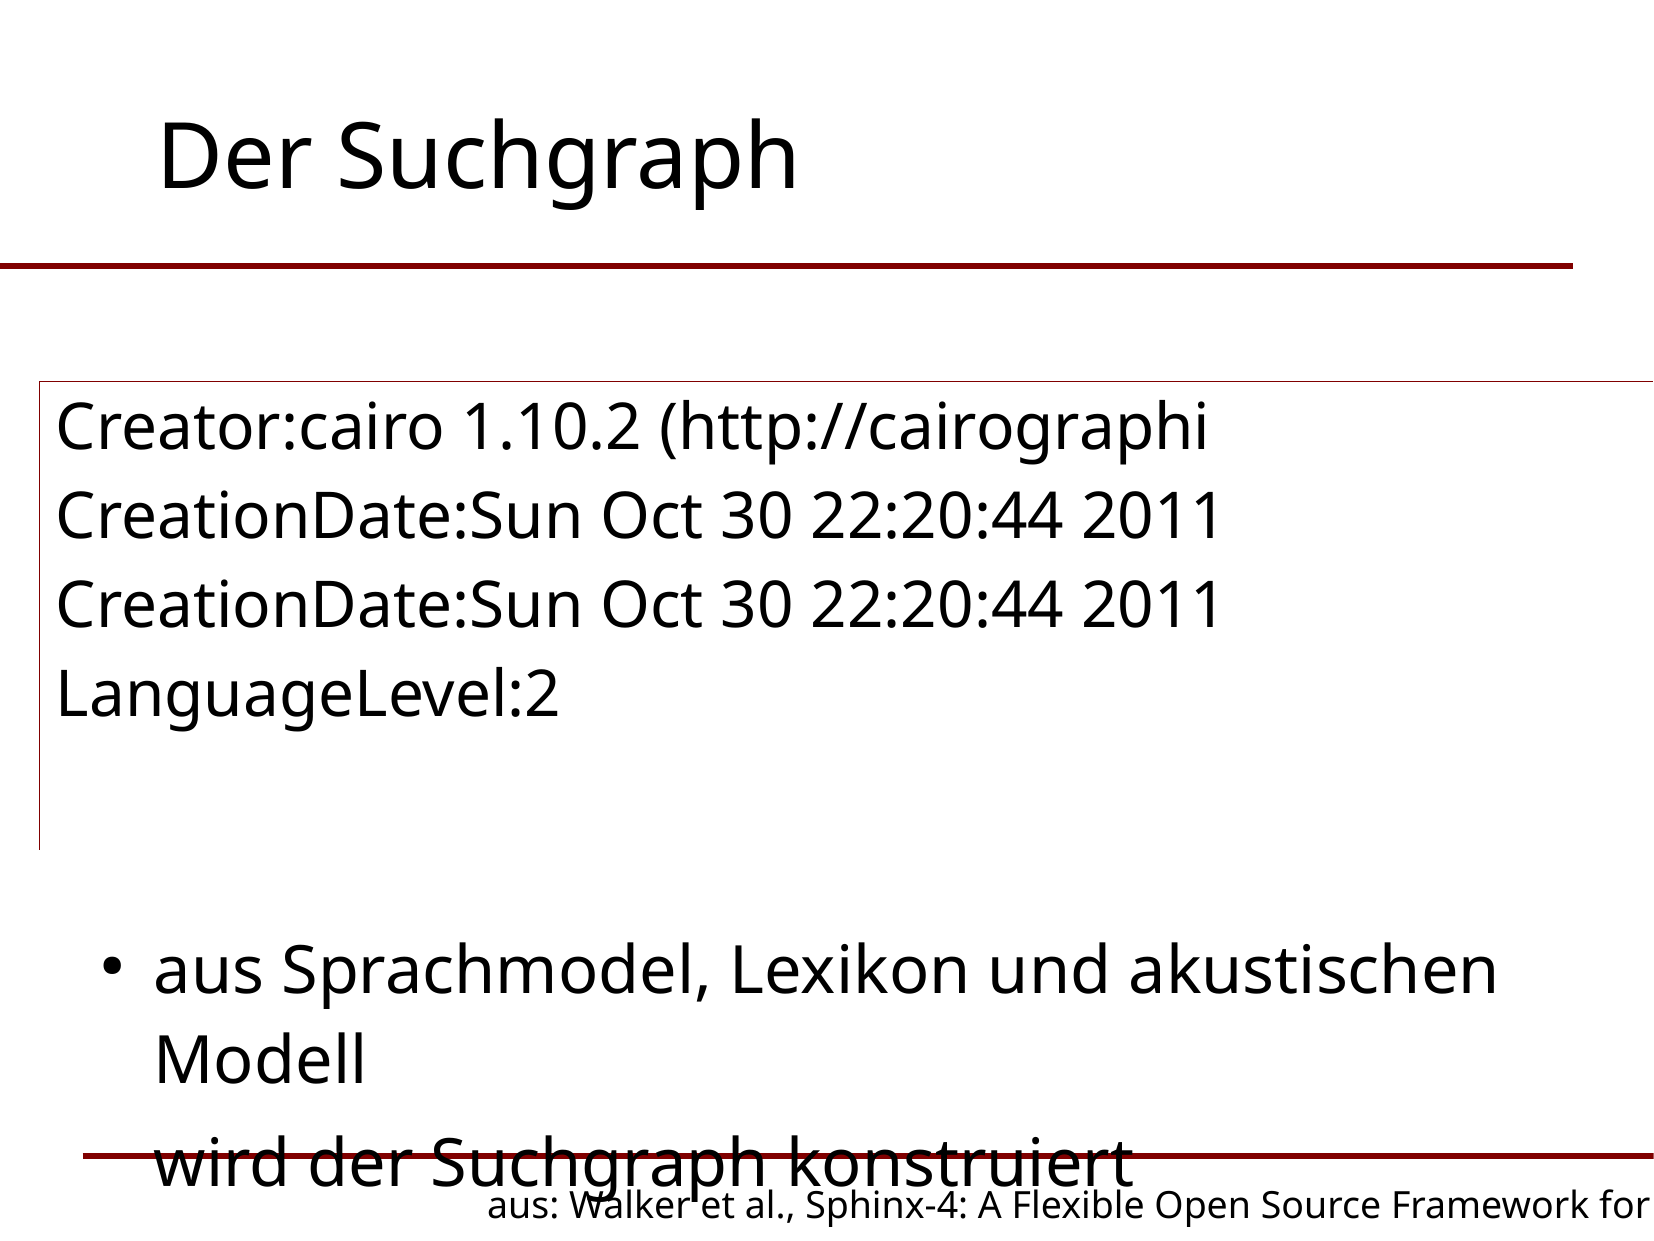

# Der Suchgraph
aus Sprachmodel, Lexikon und akustischen Modell
wird der Suchgraph konstruiert
aus: Walker et al., Sphinx-4: A Flexible Open Source Framework for SR, 2004.